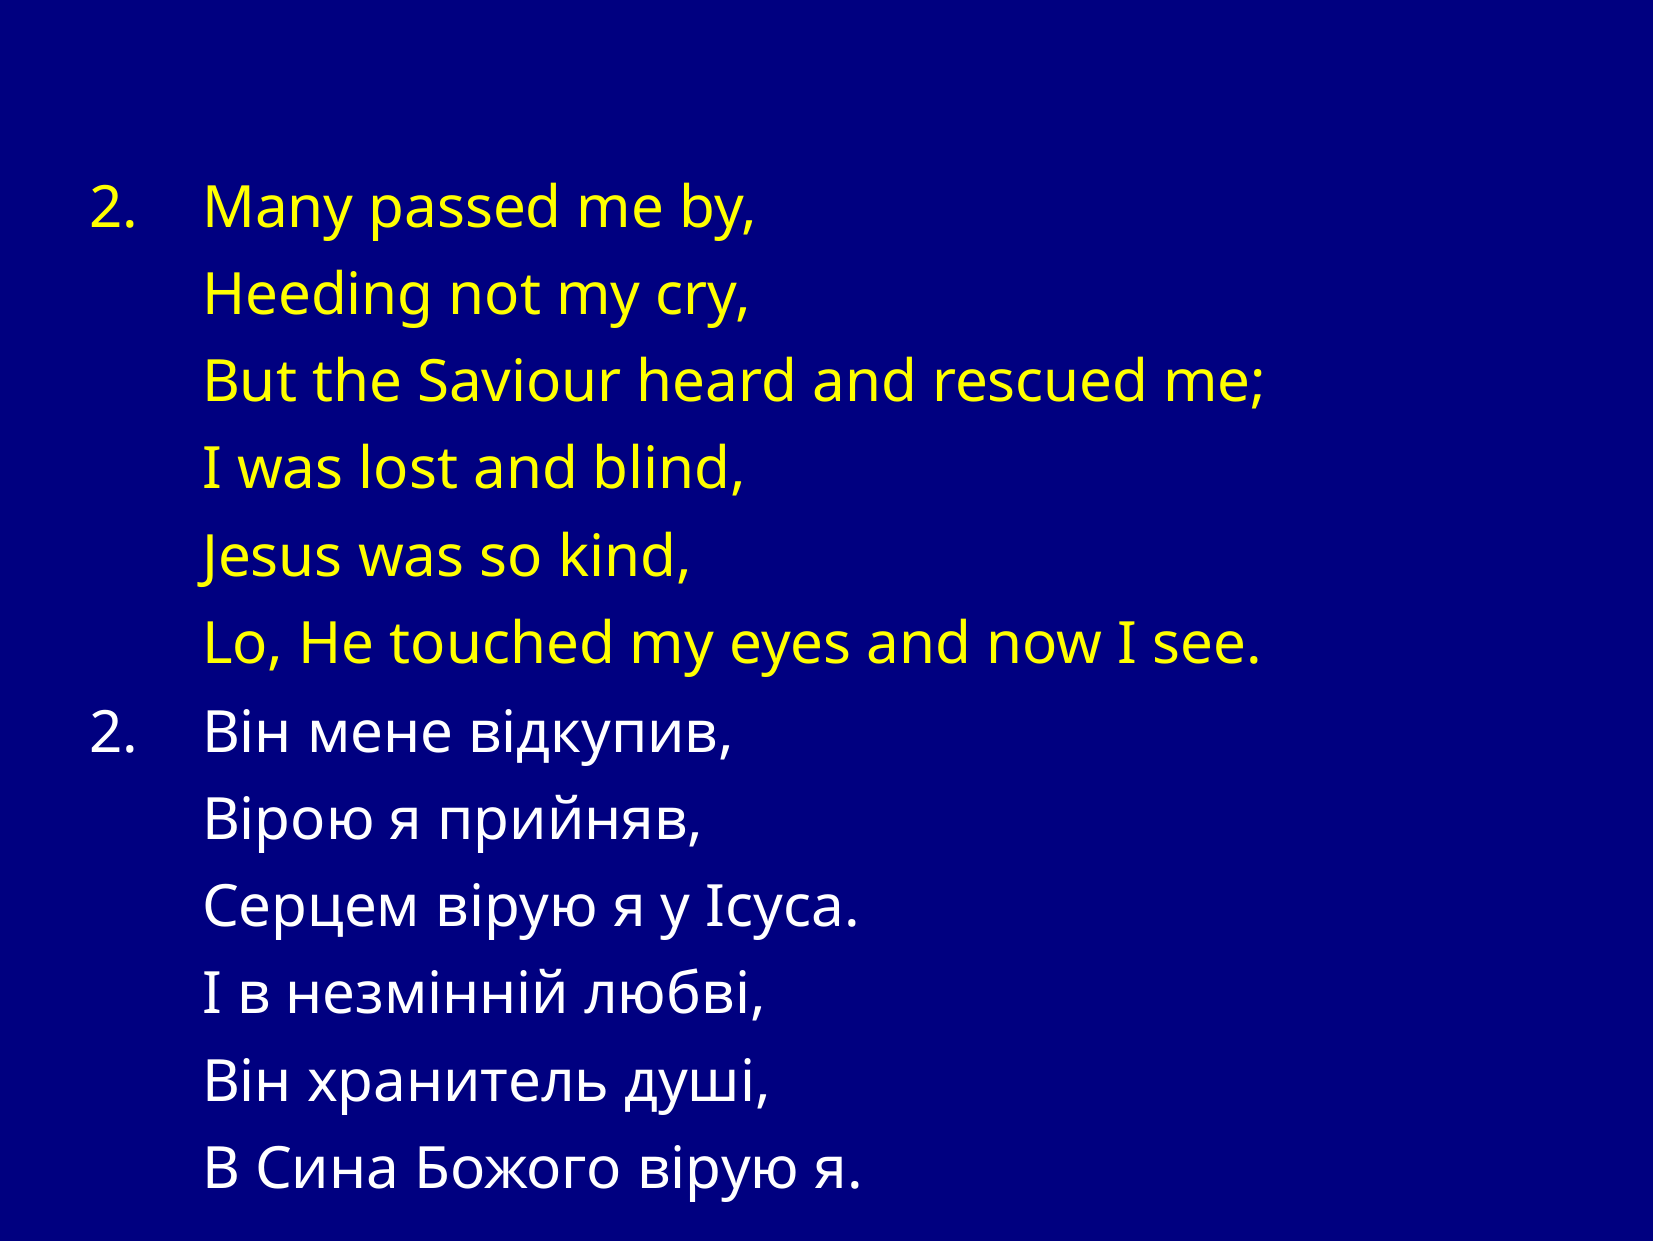

2.	Many passed me by,
	Heeding not my cry,
	But the Saviour heard and rescued me;
	I was lost and blind,
	Jesus was so kind,
	Lo, He touched my eyes and now I see.
2.	Він мене відкупив,
	Вірою я прийняв,
	Серцем вірую я у Ісуса.
	І в незмінній любві,
	Він хранитель душі,
	В Сина Божого вірую я.